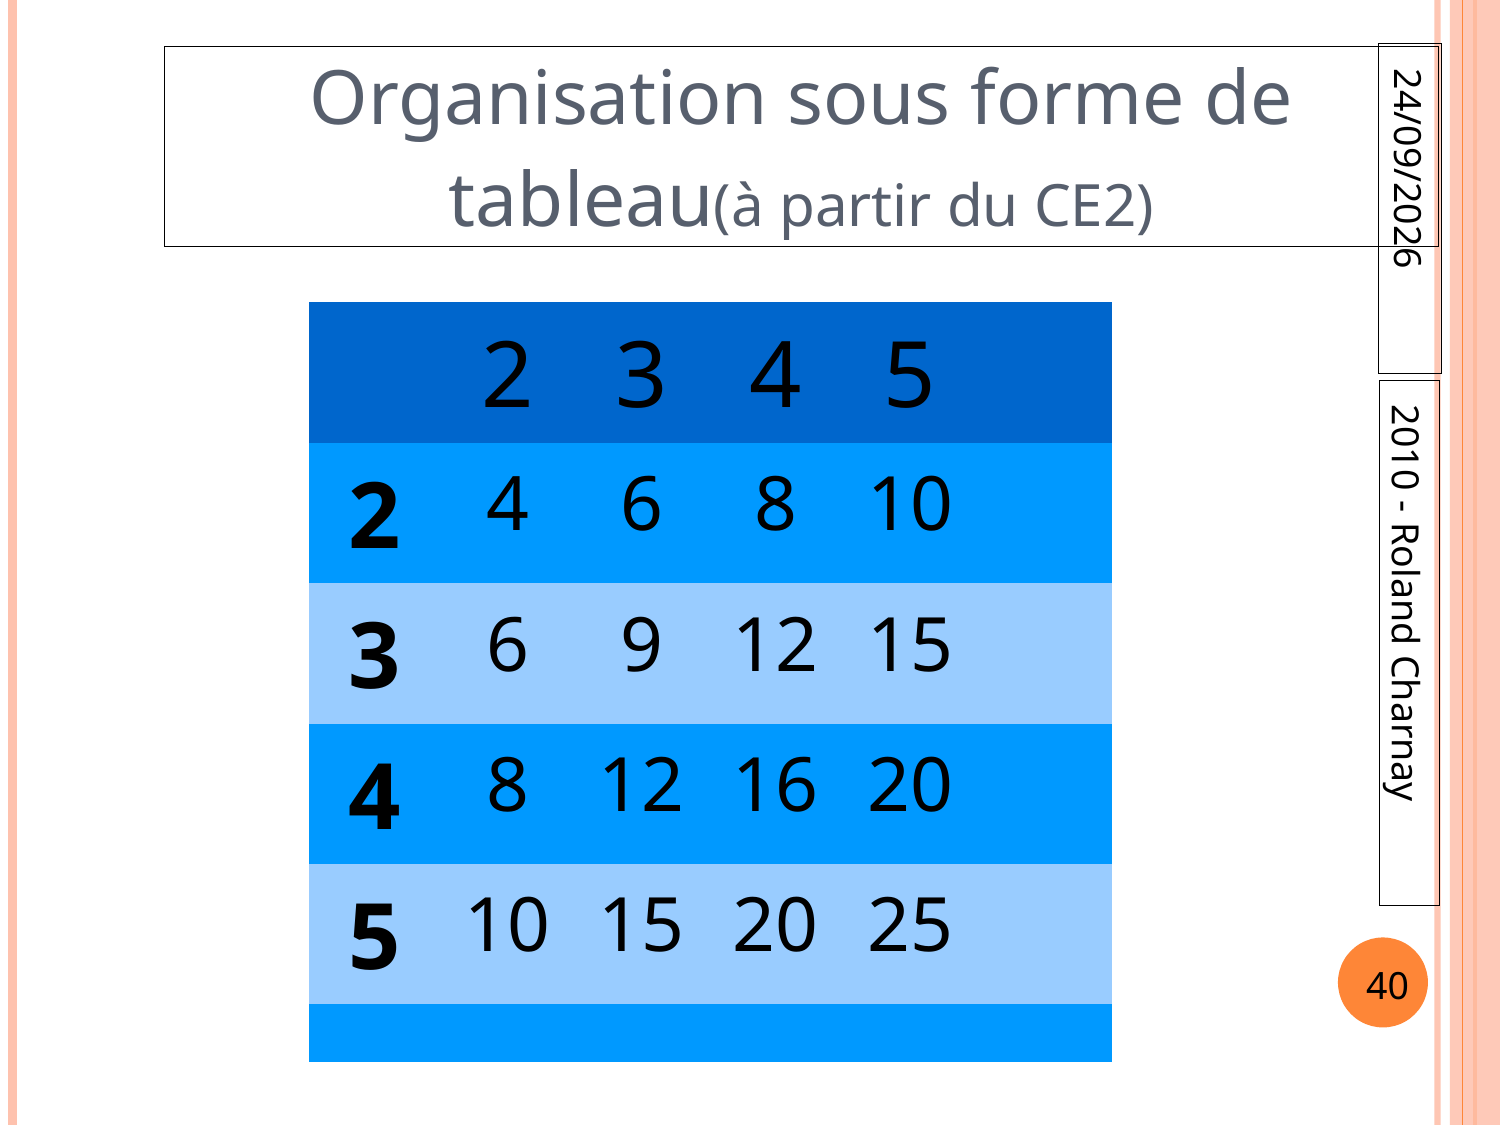

# Organisation sous forme de tableau(à partir du CE2)
| | 2 | 3 | 4 | 5 | |
| --- | --- | --- | --- | --- | --- |
| 2 | 4 | 6 | 8 | 10 | |
| 3 | 6 | 9 | 12 | 15 | |
| 4 | 8 | 12 | 16 | 20 | |
| 5 | 10 | 15 | 20 | 25 | |
| | | | | | |